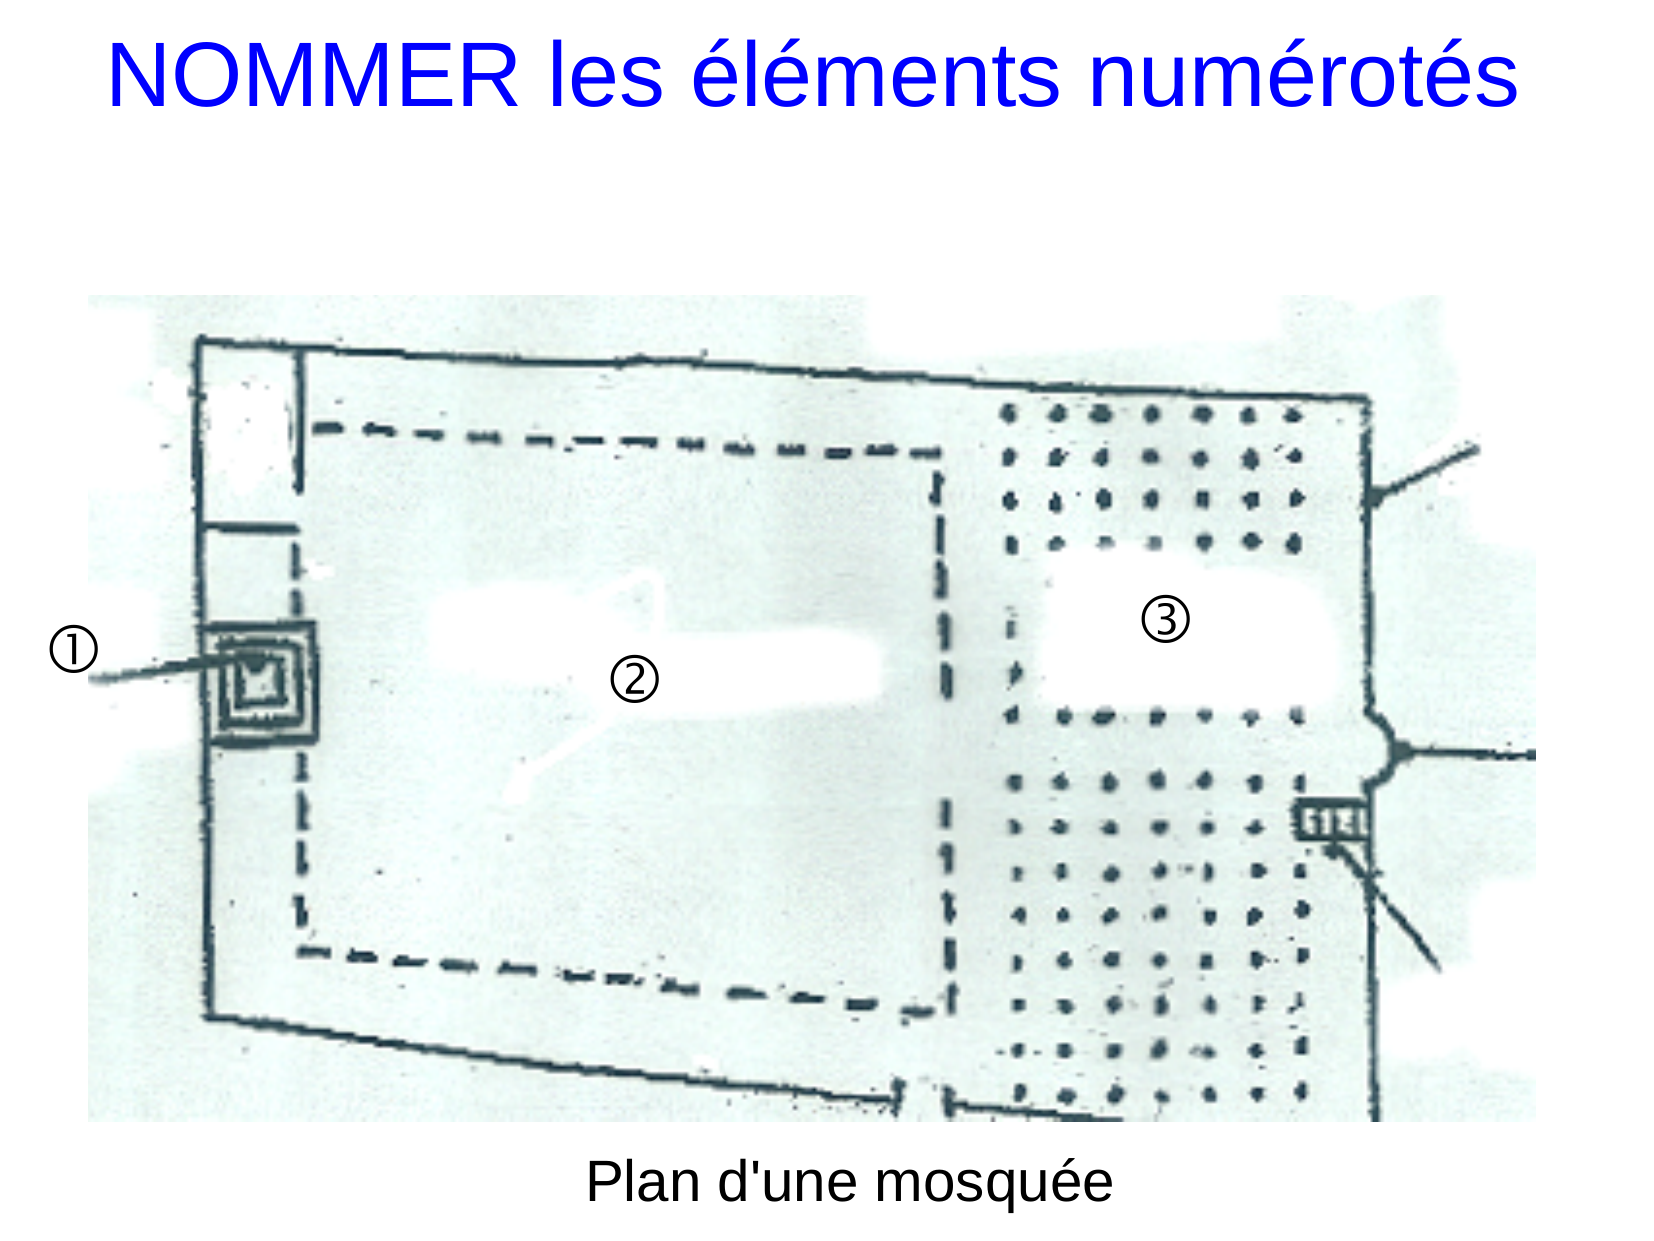

NOMMER les éléments numérotés



# Plan d'une mosquée